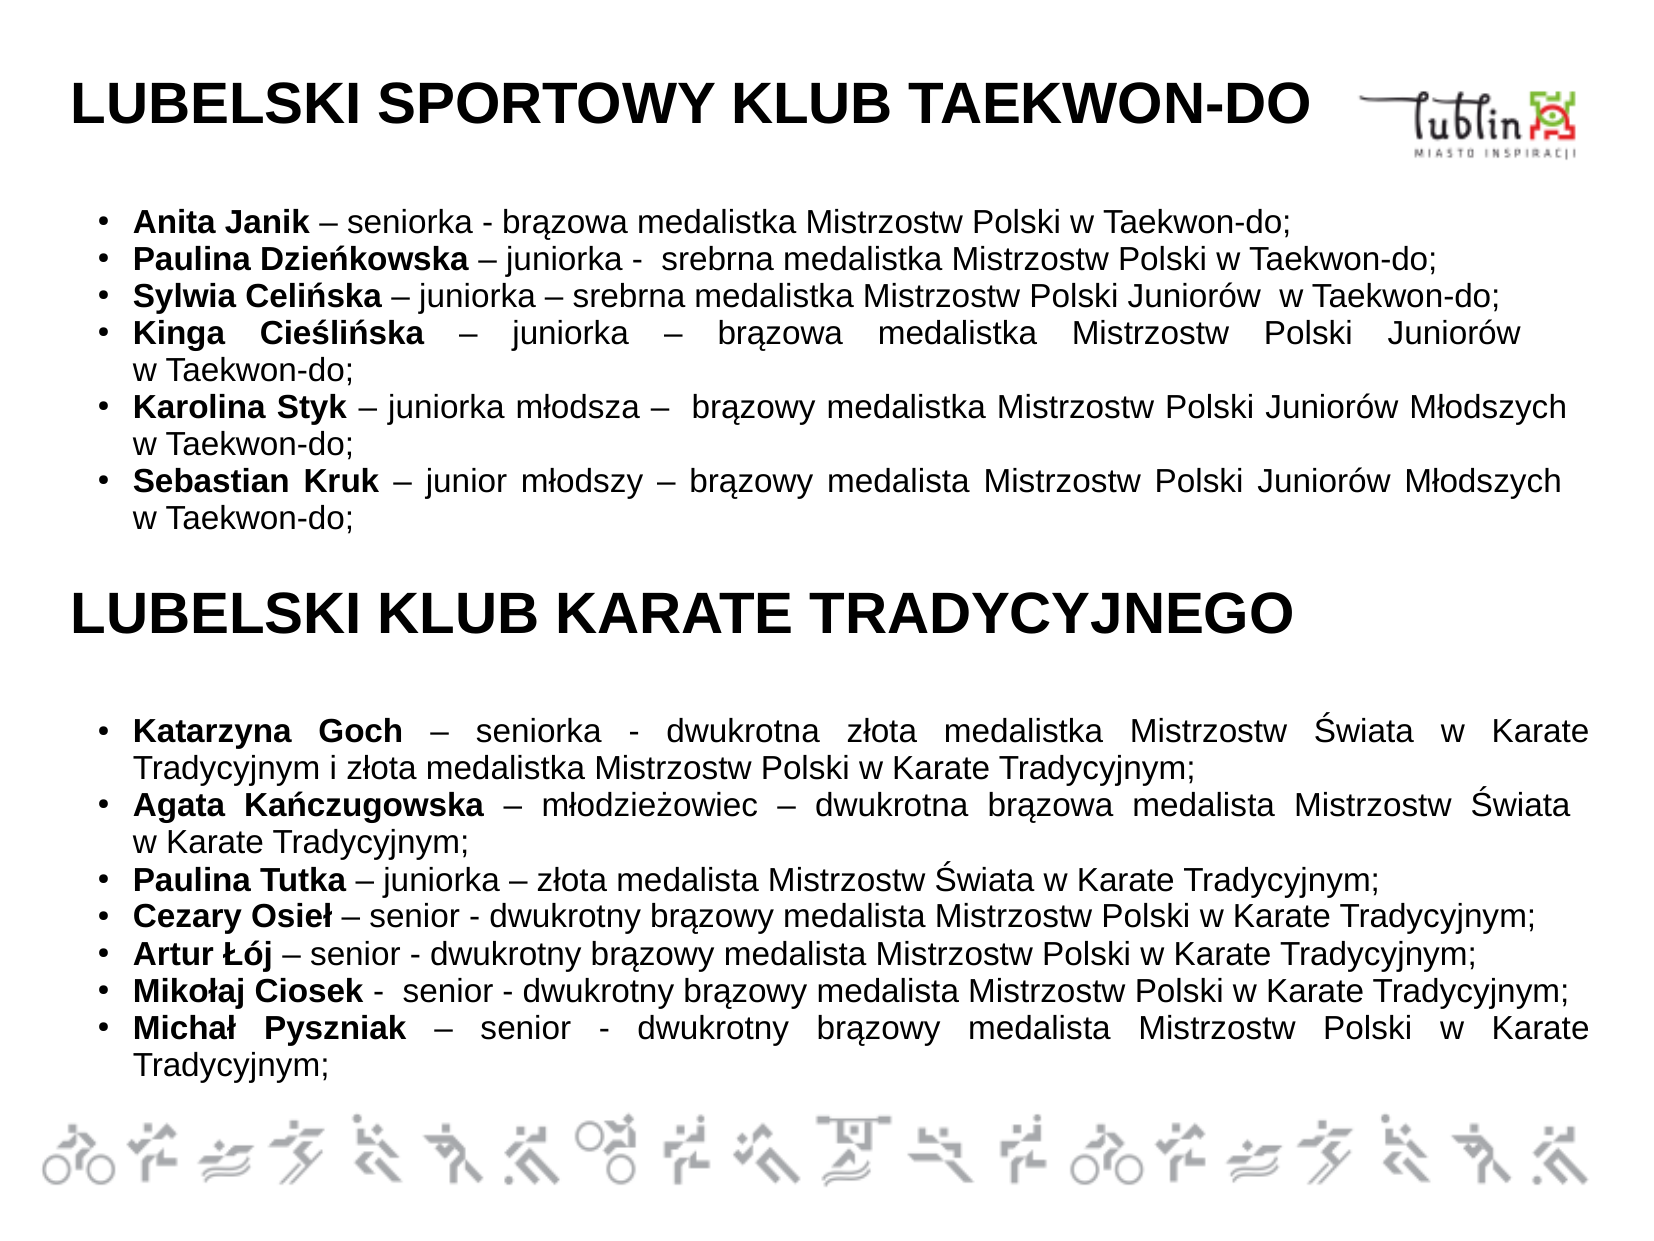

#
LUBELSKI SPORTOWY KLUB TAEKWON-DO
Anita Janik – seniorka - brązowa medalistka Mistrzostw Polski w Taekwon-do;
Paulina Dzieńkowska – juniorka - srebrna medalistka Mistrzostw Polski w Taekwon-do;
Sylwia Celińska – juniorka – srebrna medalistka Mistrzostw Polski Juniorów w Taekwon-do;
Kinga Cieślińska – juniorka – brązowa medalistka Mistrzostw Polski Juniorów
w Taekwon-do;
Karolina Styk – juniorka młodsza – brązowy medalistka Mistrzostw Polski Juniorów Młodszych
w Taekwon-do;
Sebastian Kruk – junior młodszy – brązowy medalista Mistrzostw Polski Juniorów Młodszych
w Taekwon-do;
LUBELSKI KLUB KARATE TRADYCYJNEGO
Katarzyna Goch – seniorka - dwukrotna złota medalistka Mistrzostw Świata w Karate Tradycyjnym i złota medalistka Mistrzostw Polski w Karate Tradycyjnym;
Agata Kańczugowska – młodzieżowiec – dwukrotna brązowa medalista Mistrzostw Świata
w Karate Tradycyjnym;
Paulina Tutka – juniorka – złota medalista Mistrzostw Świata w Karate Tradycyjnym;
Cezary Osieł – senior - dwukrotny brązowy medalista Mistrzostw Polski w Karate Tradycyjnym;
Artur Łój – senior - dwukrotny brązowy medalista Mistrzostw Polski w Karate Tradycyjnym;
Mikołaj Ciosek - senior - dwukrotny brązowy medalista Mistrzostw Polski w Karate Tradycyjnym;
Michał Pyszniak – senior - dwukrotny brązowy medalista Mistrzostw Polski w Karate Tradycyjnym;